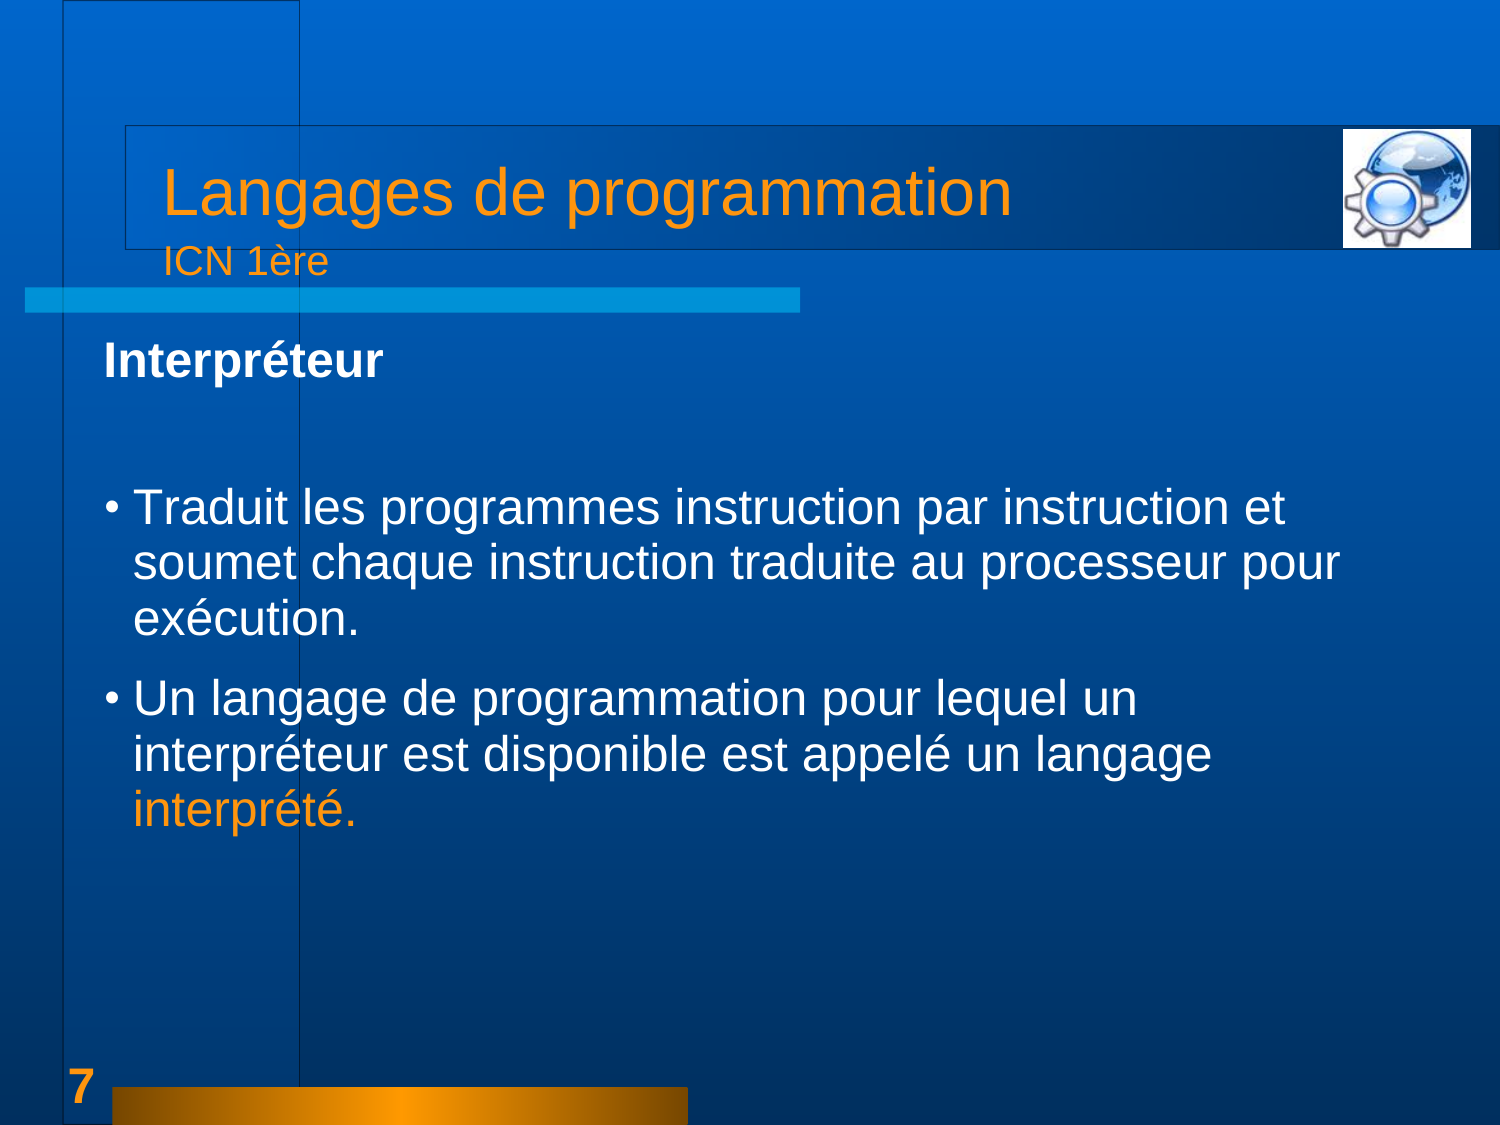

Interpréteur
Traduit les programmes instruction par instruction et soumet chaque instruction traduite au processeur pour exécution.
Un langage de programmation pour lequel un interpréteur est disponible est appelé un langage interprété.